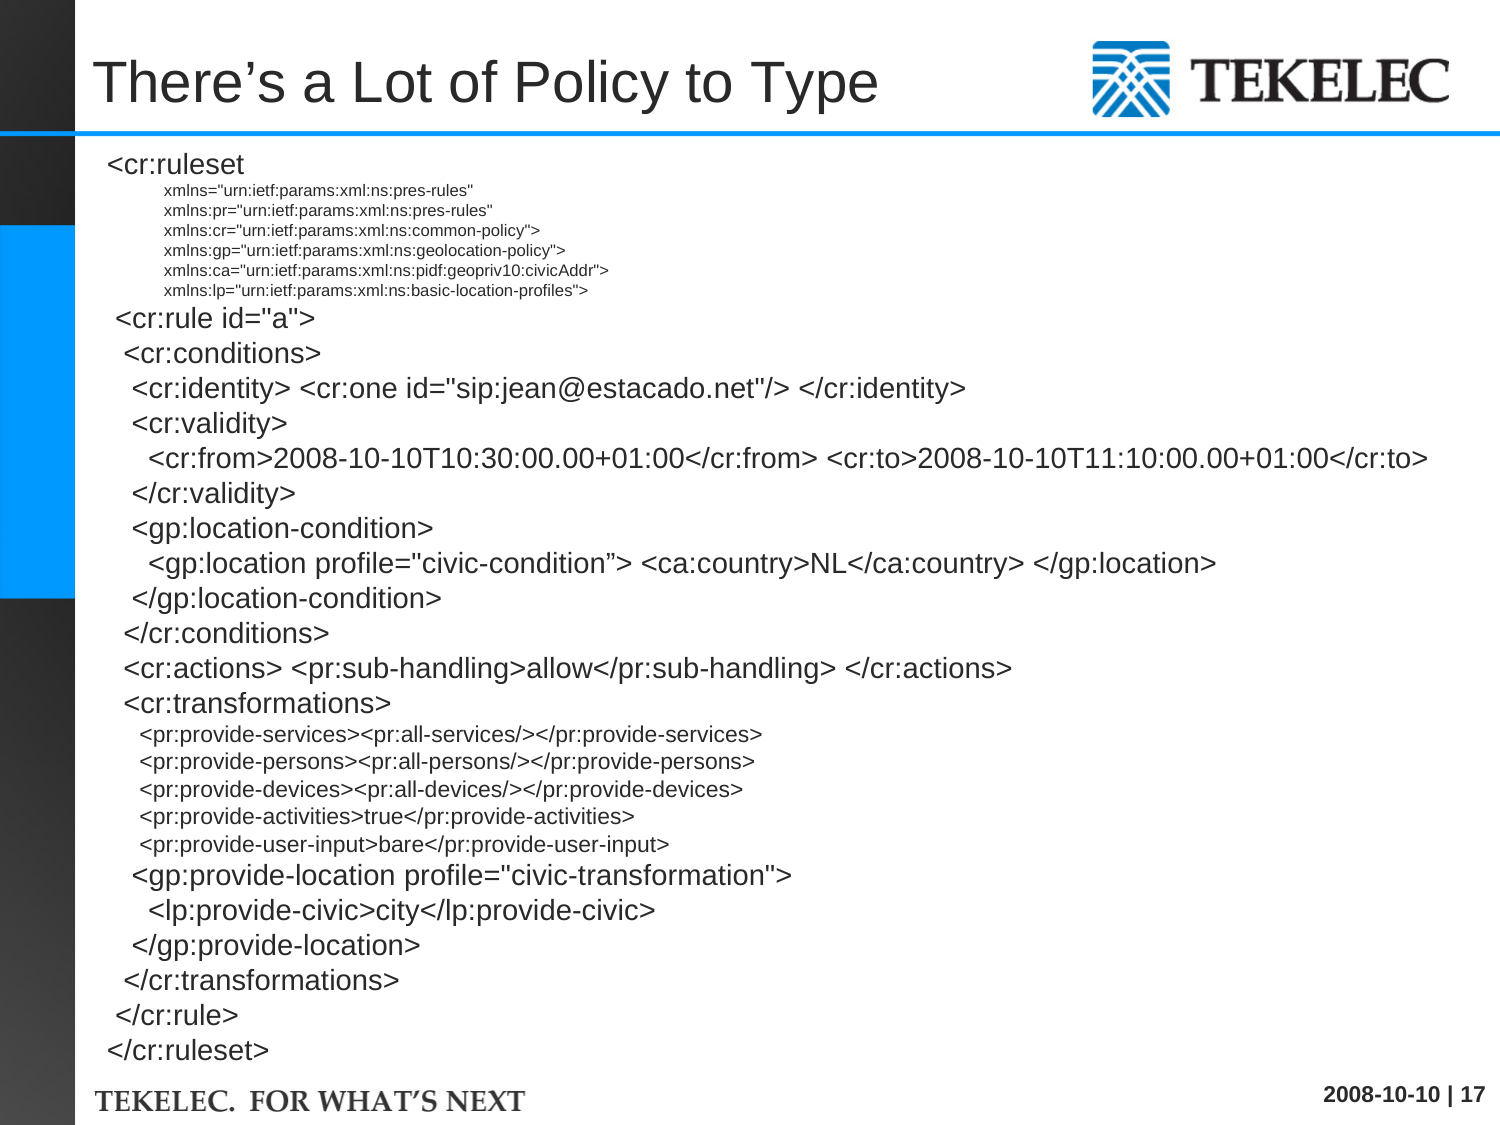

# There’s a Lot of Policy to Type
<cr:ruleset
 xmlns="urn:ietf:params:xml:ns:pres-rules"
 xmlns:pr="urn:ietf:params:xml:ns:pres-rules"
 xmlns:cr="urn:ietf:params:xml:ns:common-policy">
 xmlns:gp="urn:ietf:params:xml:ns:geolocation-policy">
 xmlns:ca="urn:ietf:params:xml:ns:pidf:geopriv10:civicAddr">
 xmlns:lp="urn:ietf:params:xml:ns:basic-location-profiles">
 <cr:rule id="a">
 <cr:conditions>
 <cr:identity> <cr:one id="sip:jean@estacado.net"/> </cr:identity>
 <cr:validity>
 <cr:from>2008-10-10T10:30:00.00+01:00</cr:from> <cr:to>2008-10-10T11:10:00.00+01:00</cr:to>
 </cr:validity>
 <gp:location-condition>
 <gp:location profile="civic-condition”> <ca:country>NL</ca:country> </gp:location>
 </gp:location-condition>
 </cr:conditions>
 <cr:actions> <pr:sub-handling>allow</pr:sub-handling> </cr:actions>
 <cr:transformations>
 <pr:provide-services><pr:all-services/></pr:provide-services>
 <pr:provide-persons><pr:all-persons/></pr:provide-persons>
 <pr:provide-devices><pr:all-devices/></pr:provide-devices>
 <pr:provide-activities>true</pr:provide-activities>
 <pr:provide-user-input>bare</pr:provide-user-input>
 <gp:provide-location profile="civic-transformation">
 <lp:provide-civic>city</lp:provide-civic>
 </gp:provide-location>
 </cr:transformations>
 </cr:rule>
</cr:ruleset>